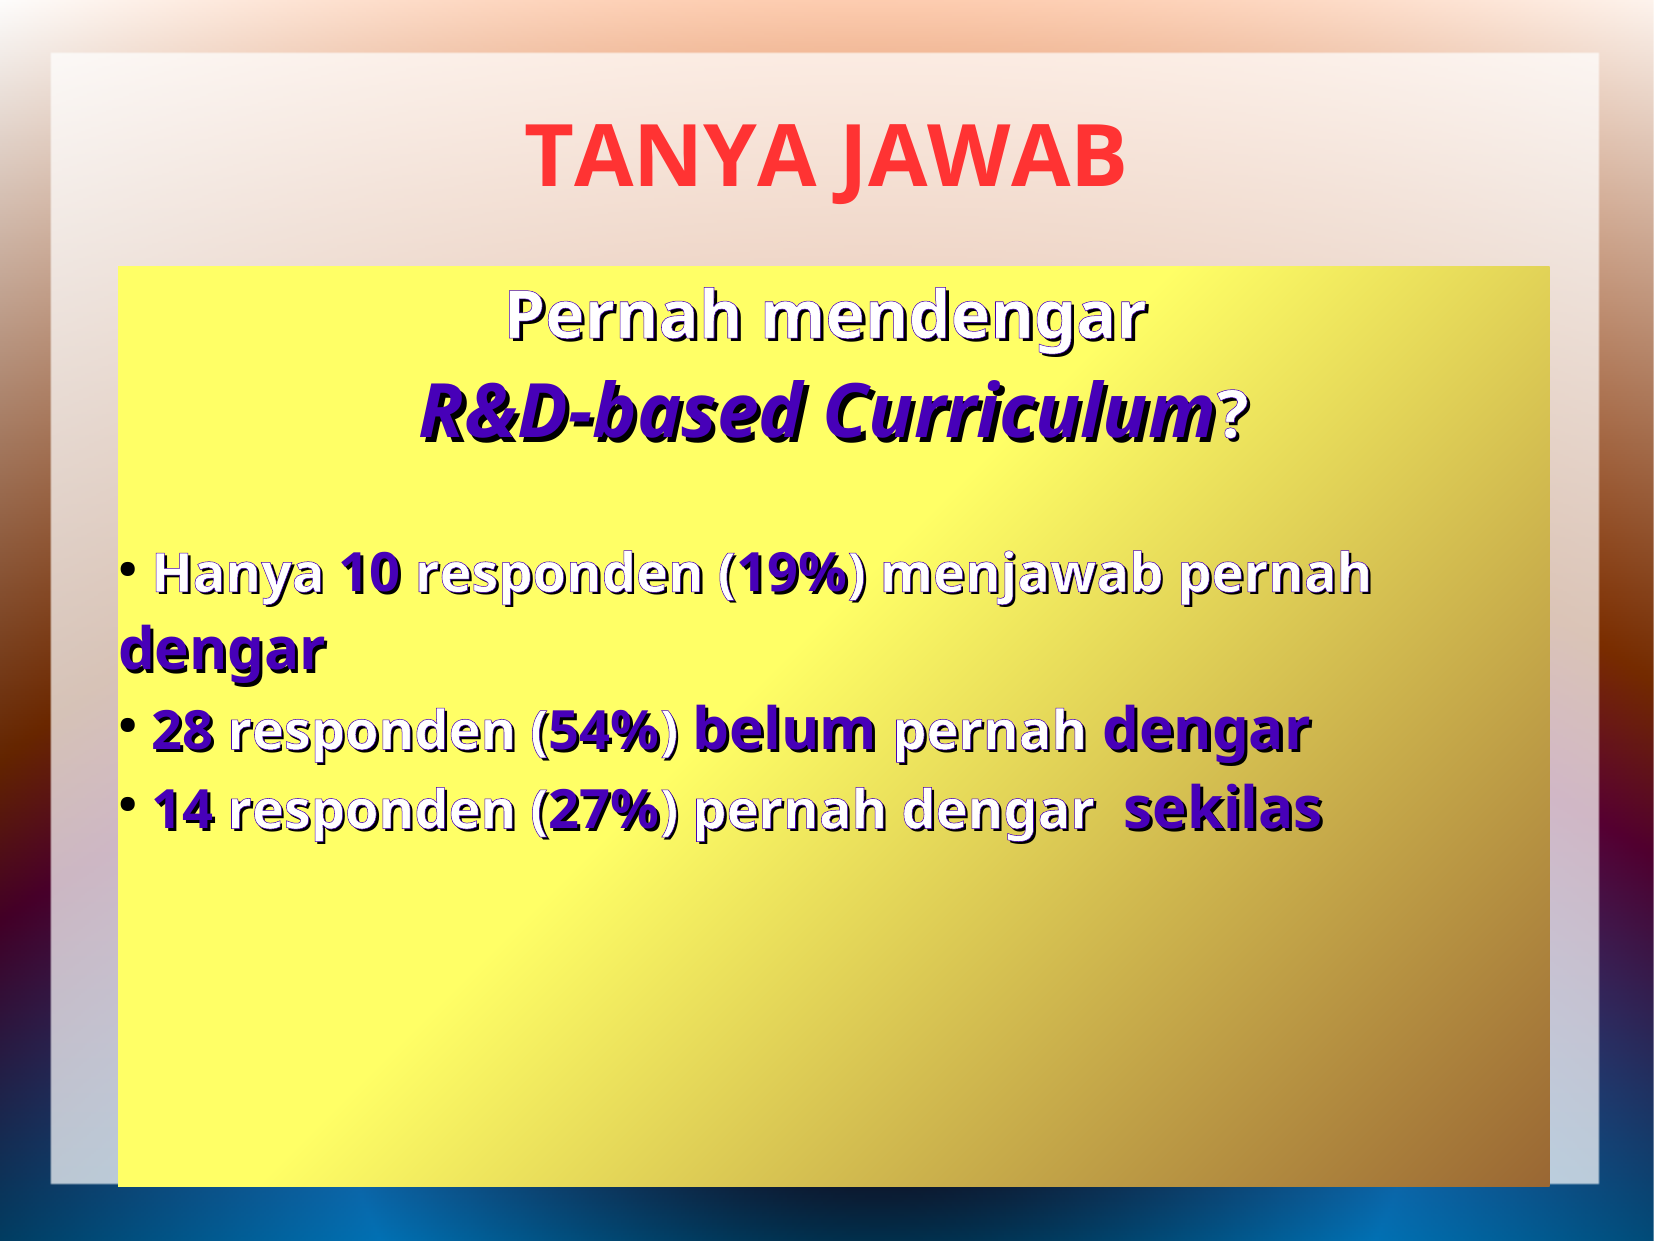

# TANYA JAWAB
Pernah mendengar
R&D-based Curriculum?
 Hanya 10 responden (19%) menjawab pernah dengar
 28 responden (54%) belum pernah dengar
 14 responden (27%) pernah dengar sekilas